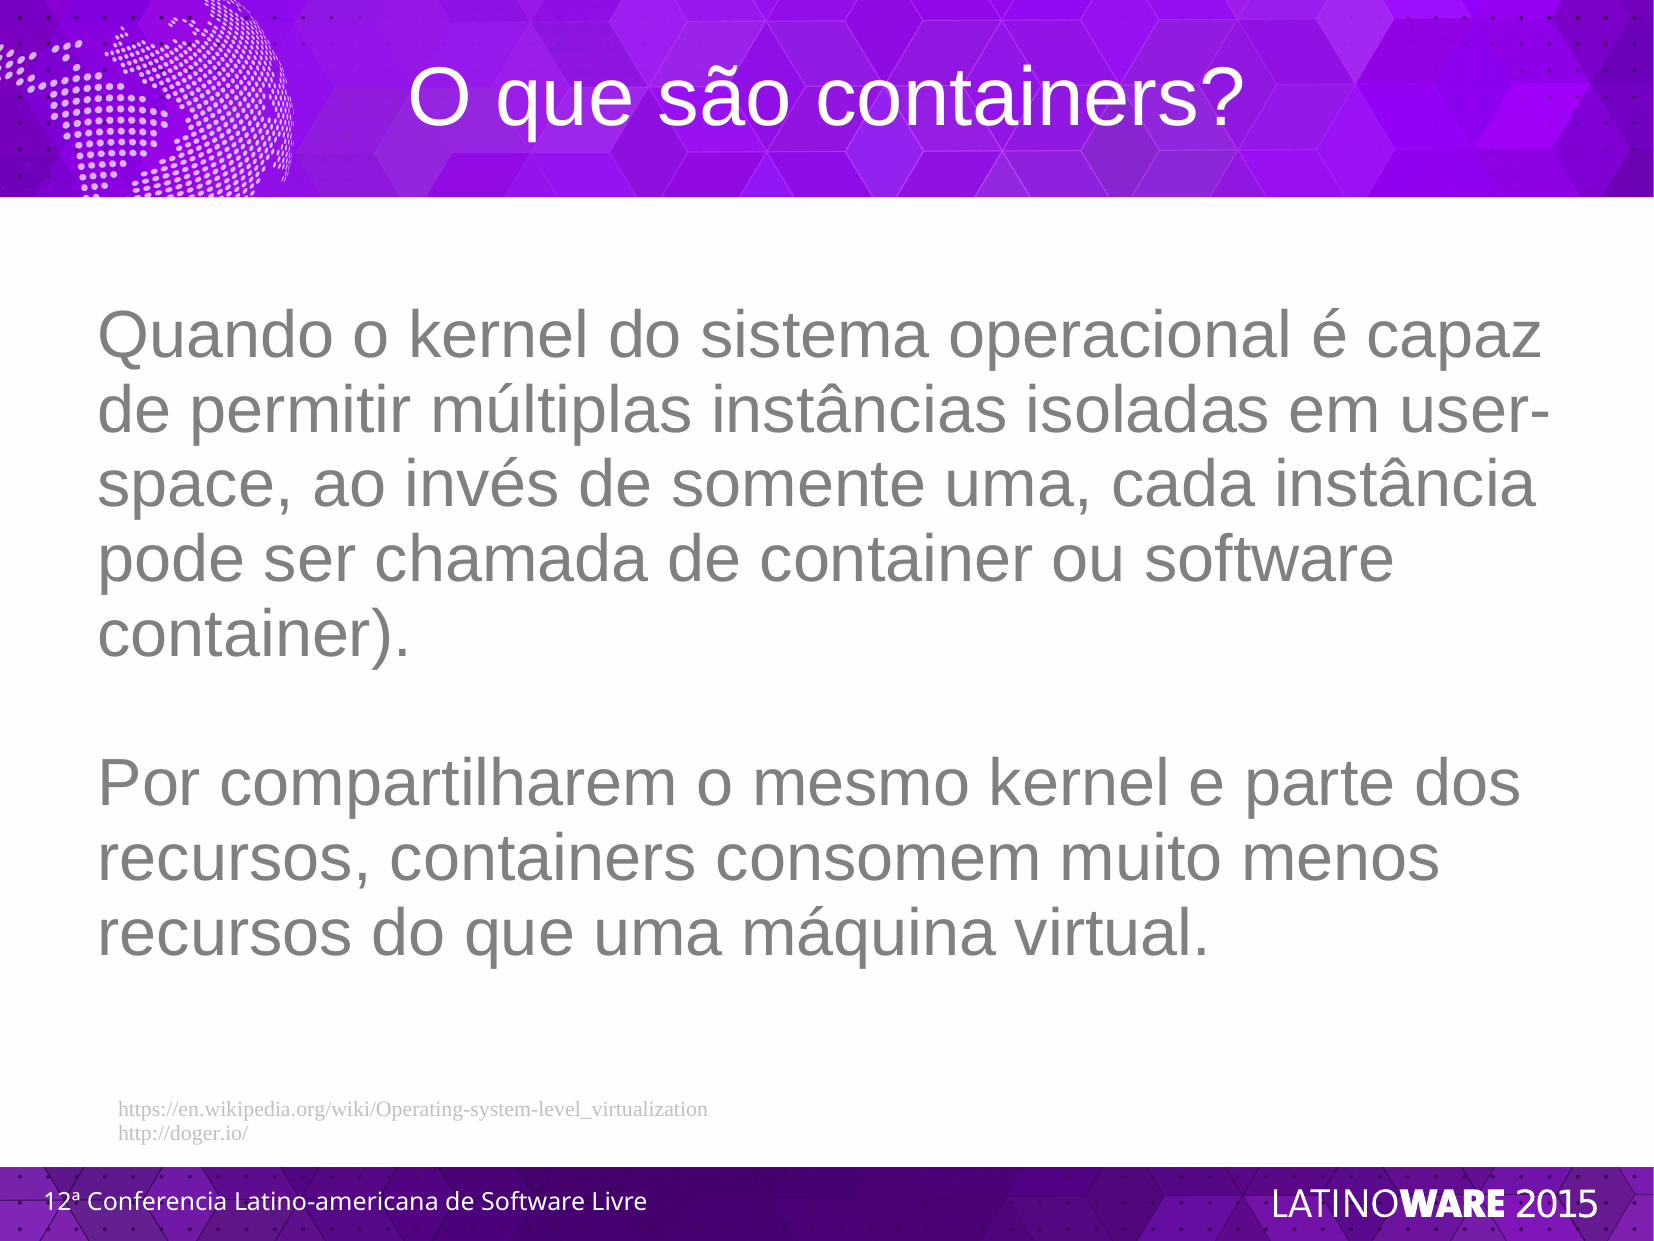

O que são containers?
Quando o kernel do sistema operacional é capaz de permitir múltiplas instâncias isoladas em user-space, ao invés de somente uma, cada instância pode ser chamada de container ou software container).
Por compartilharem o mesmo kernel e parte dos recursos, containers consomem muito menos recursos do que uma máquina virtual.
https://en.wikipedia.org/wiki/Operating-system-level_virtualization
http://doger.io/
12ª Conferencia Latino-americana de Software Livre